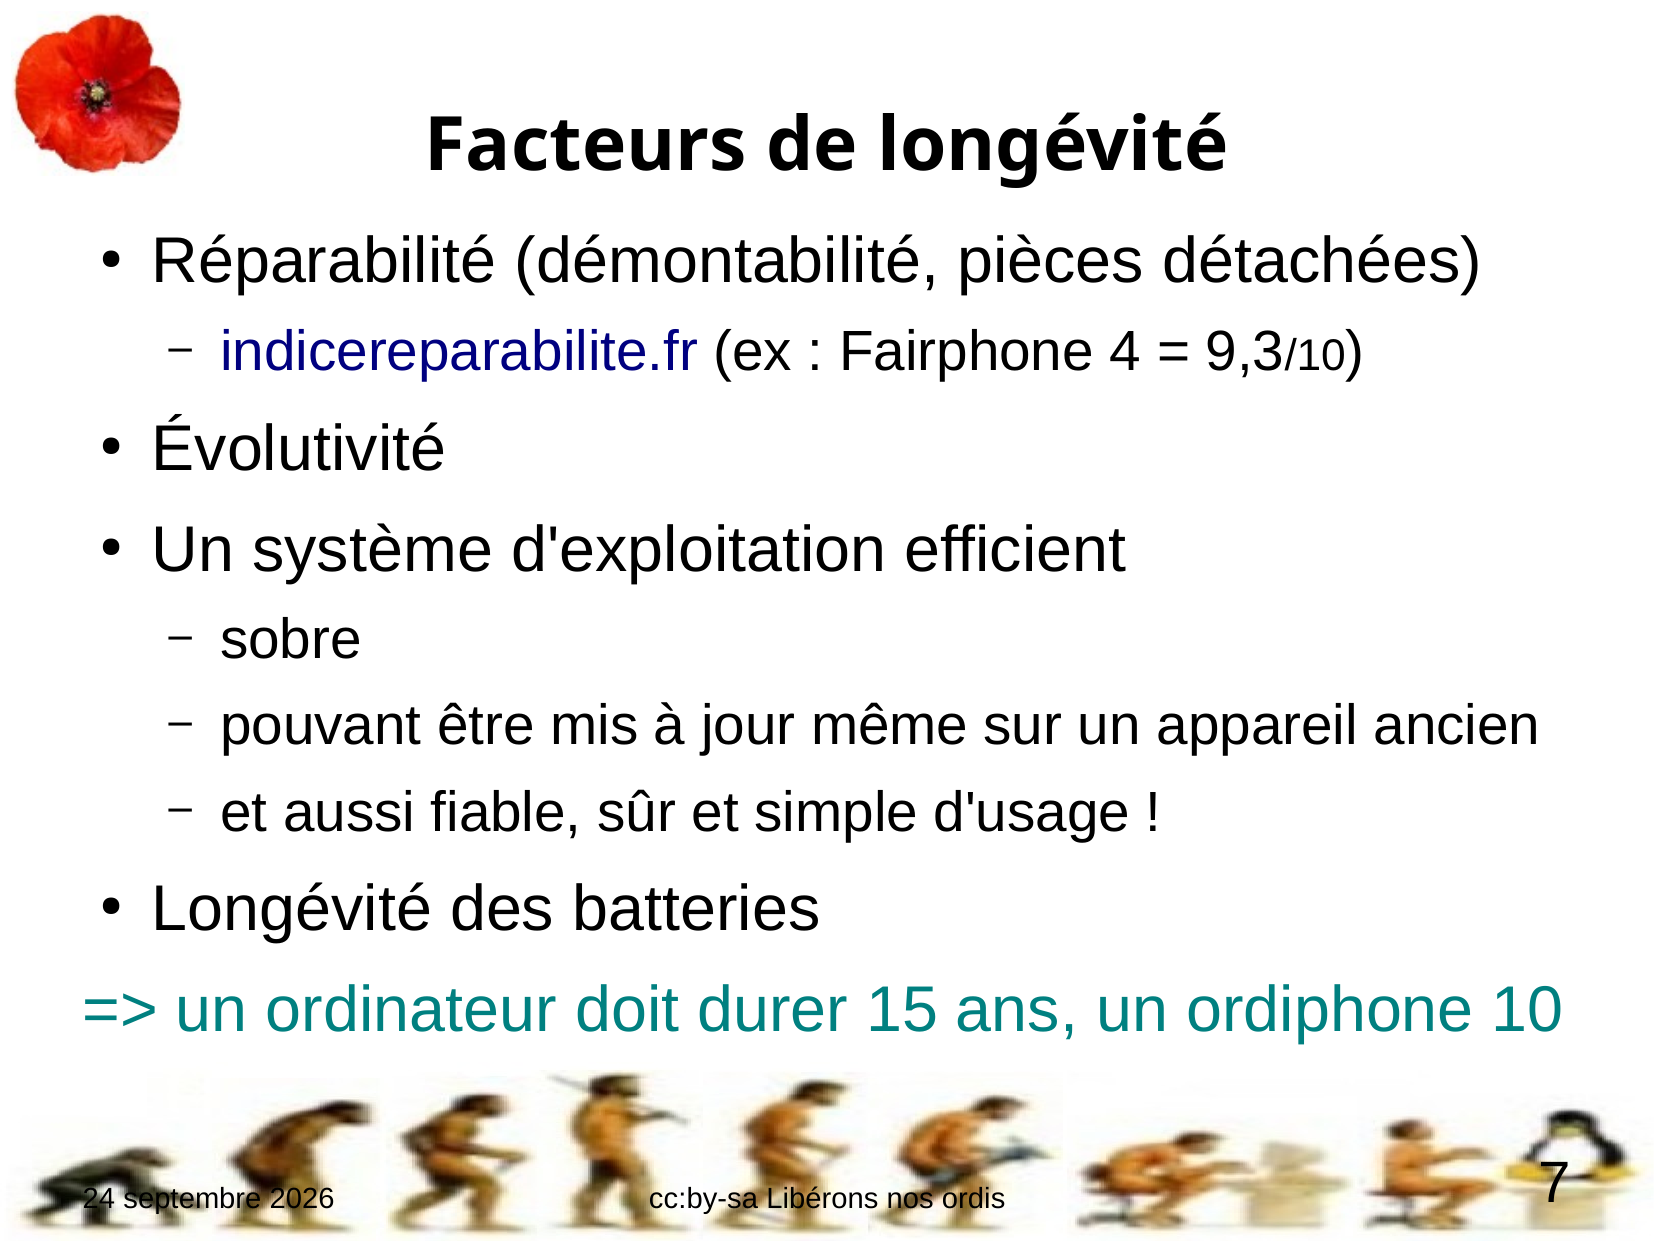

# Facteurs de longévité
Réparabilité (démontabilité, pièces détachées)
indicereparabilite.fr (ex : Fairphone 4 = 9,3/10)
Évolutivité
Un système d'exploitation efficient
sobre
pouvant être mis à jour même sur un appareil ancien
et aussi fiable, sûr et simple d'usage !
Longévité des batteries
=> un ordinateur doit durer 15 ans, un ordiphone 10